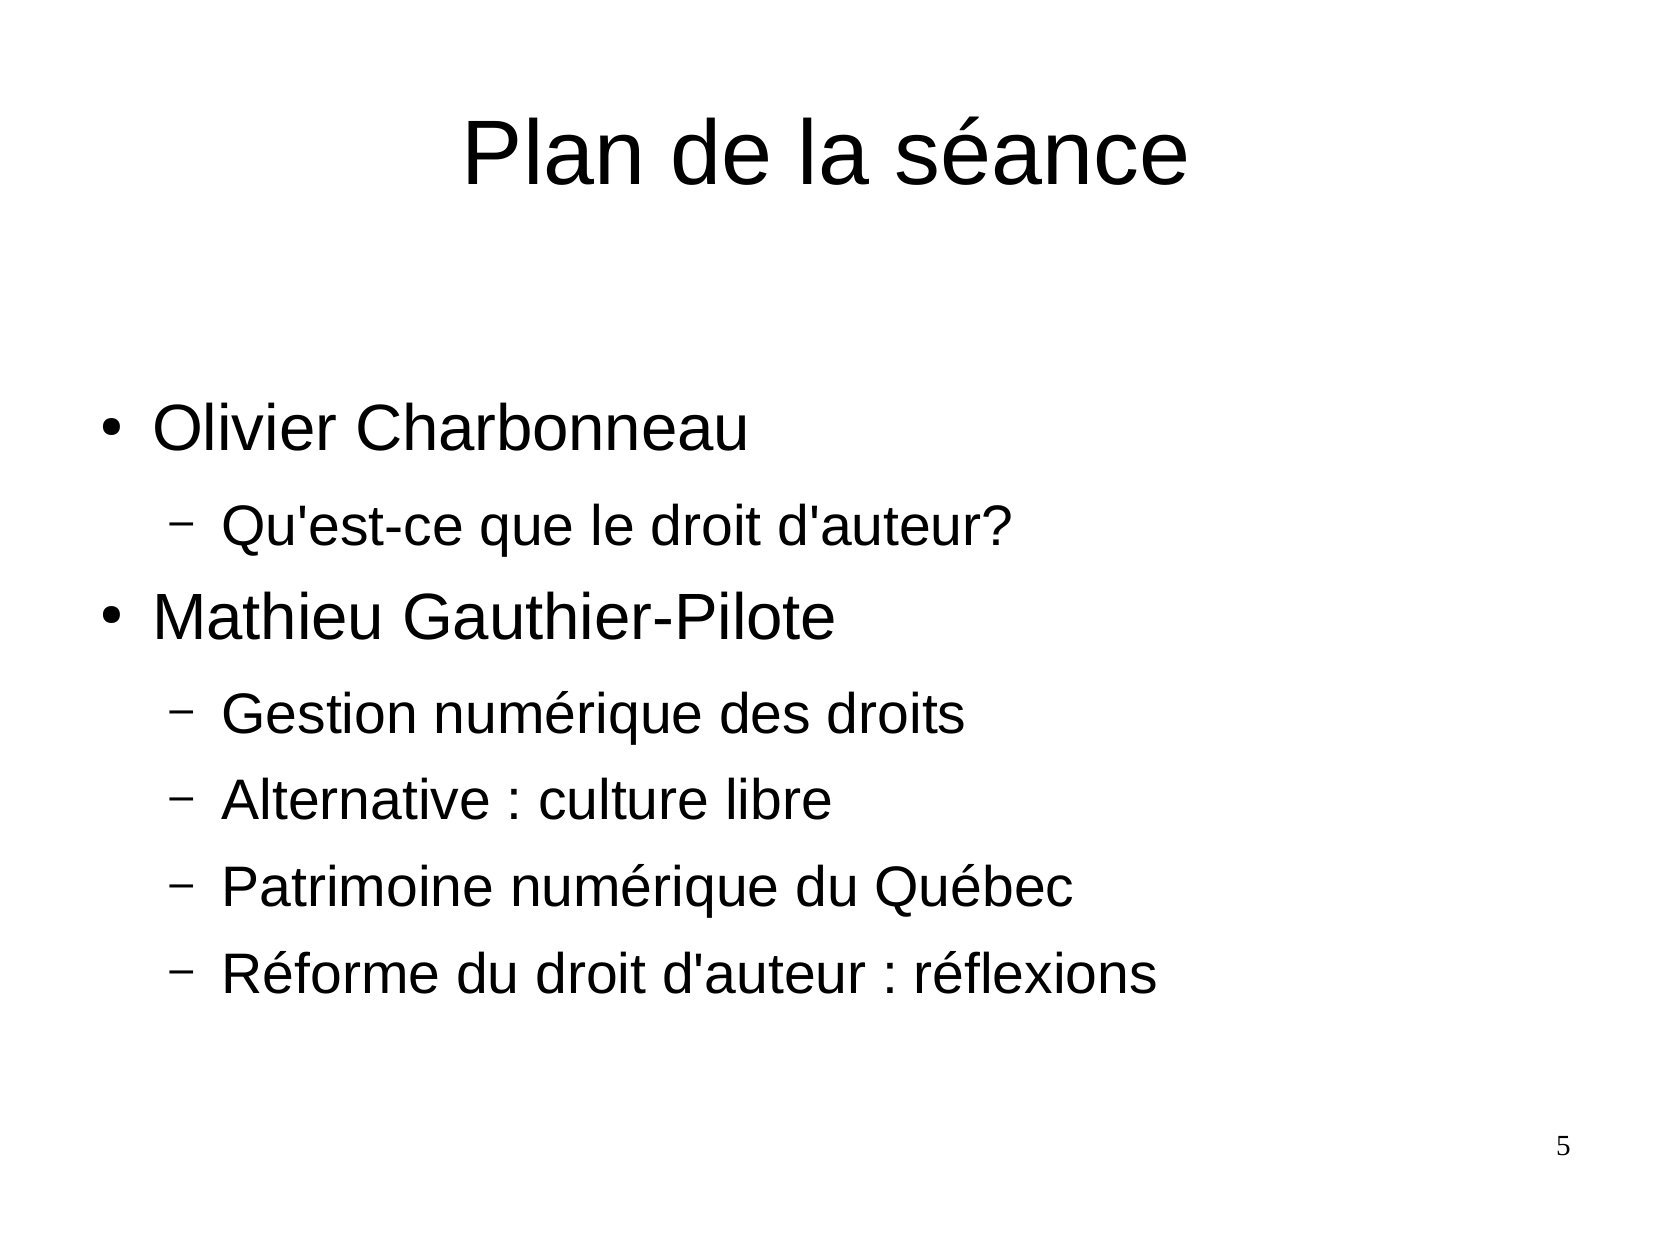

# Plan de la séance
Olivier Charbonneau
Qu'est-ce que le droit d'auteur?
Mathieu Gauthier-Pilote
Gestion numérique des droits
Alternative : culture libre
Patrimoine numérique du Québec
Réforme du droit d'auteur : réflexions
5